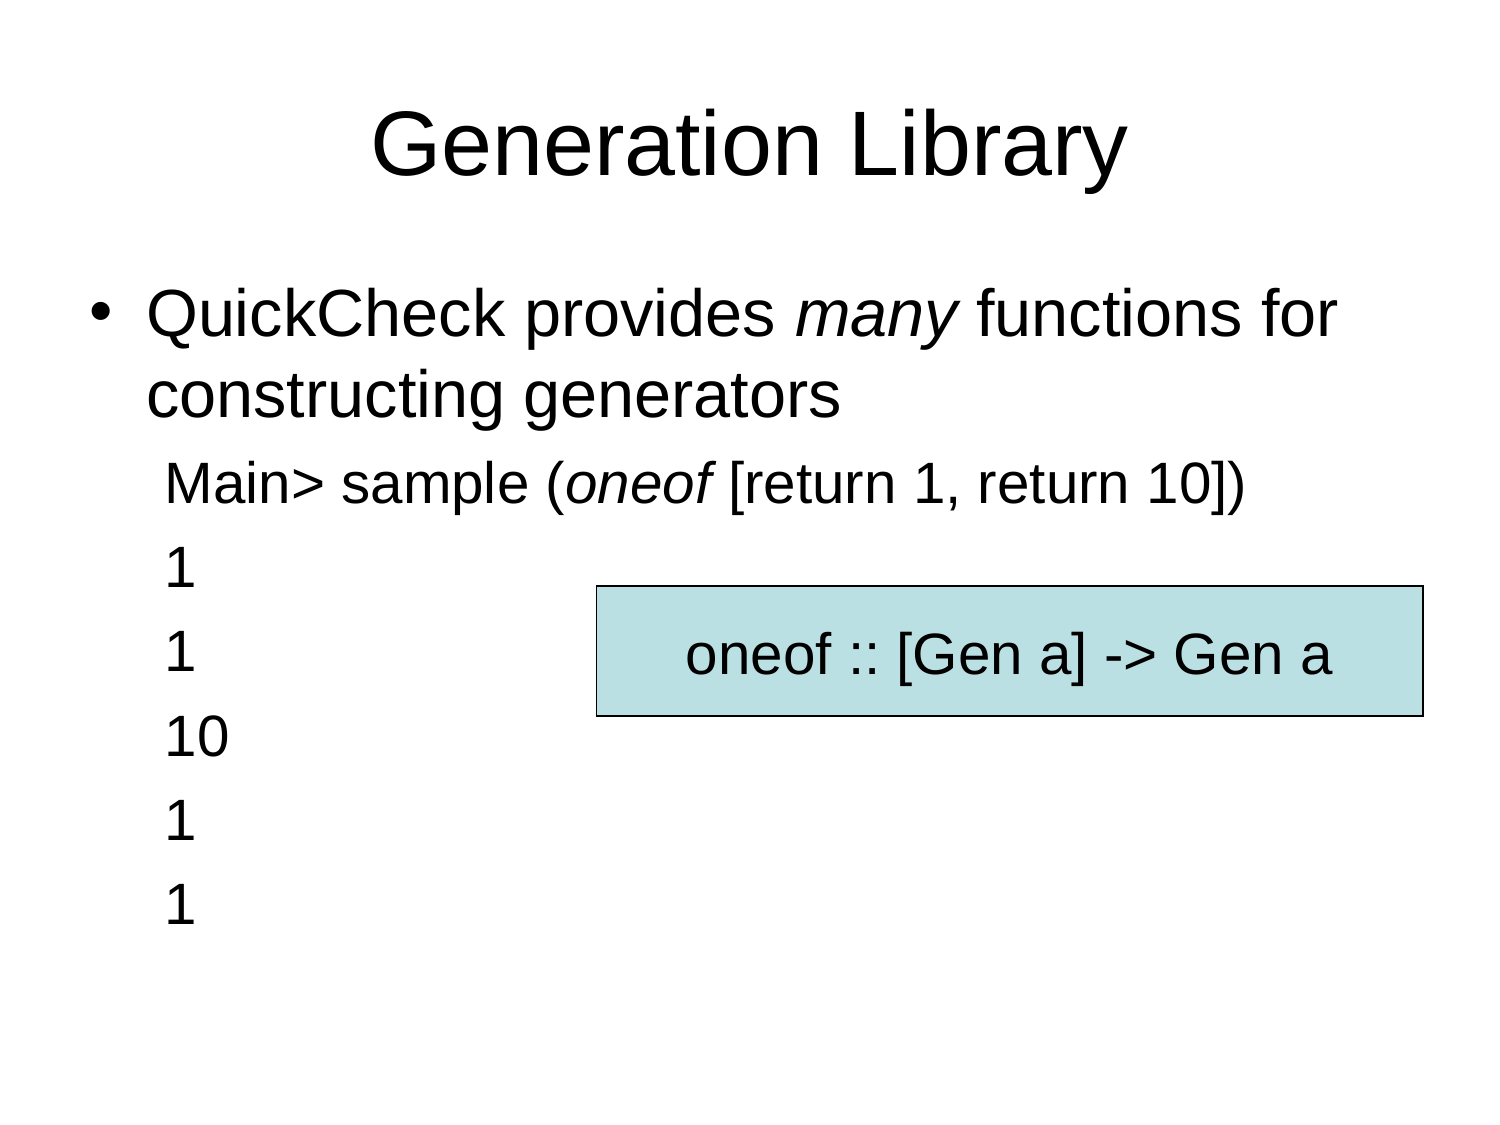

# Generation Library
QuickCheck provides many functions for constructing generators
Main> sample (oneof [return 1, return 10])
1
1
10
1
1
oneof :: [Gen a] -> Gen a